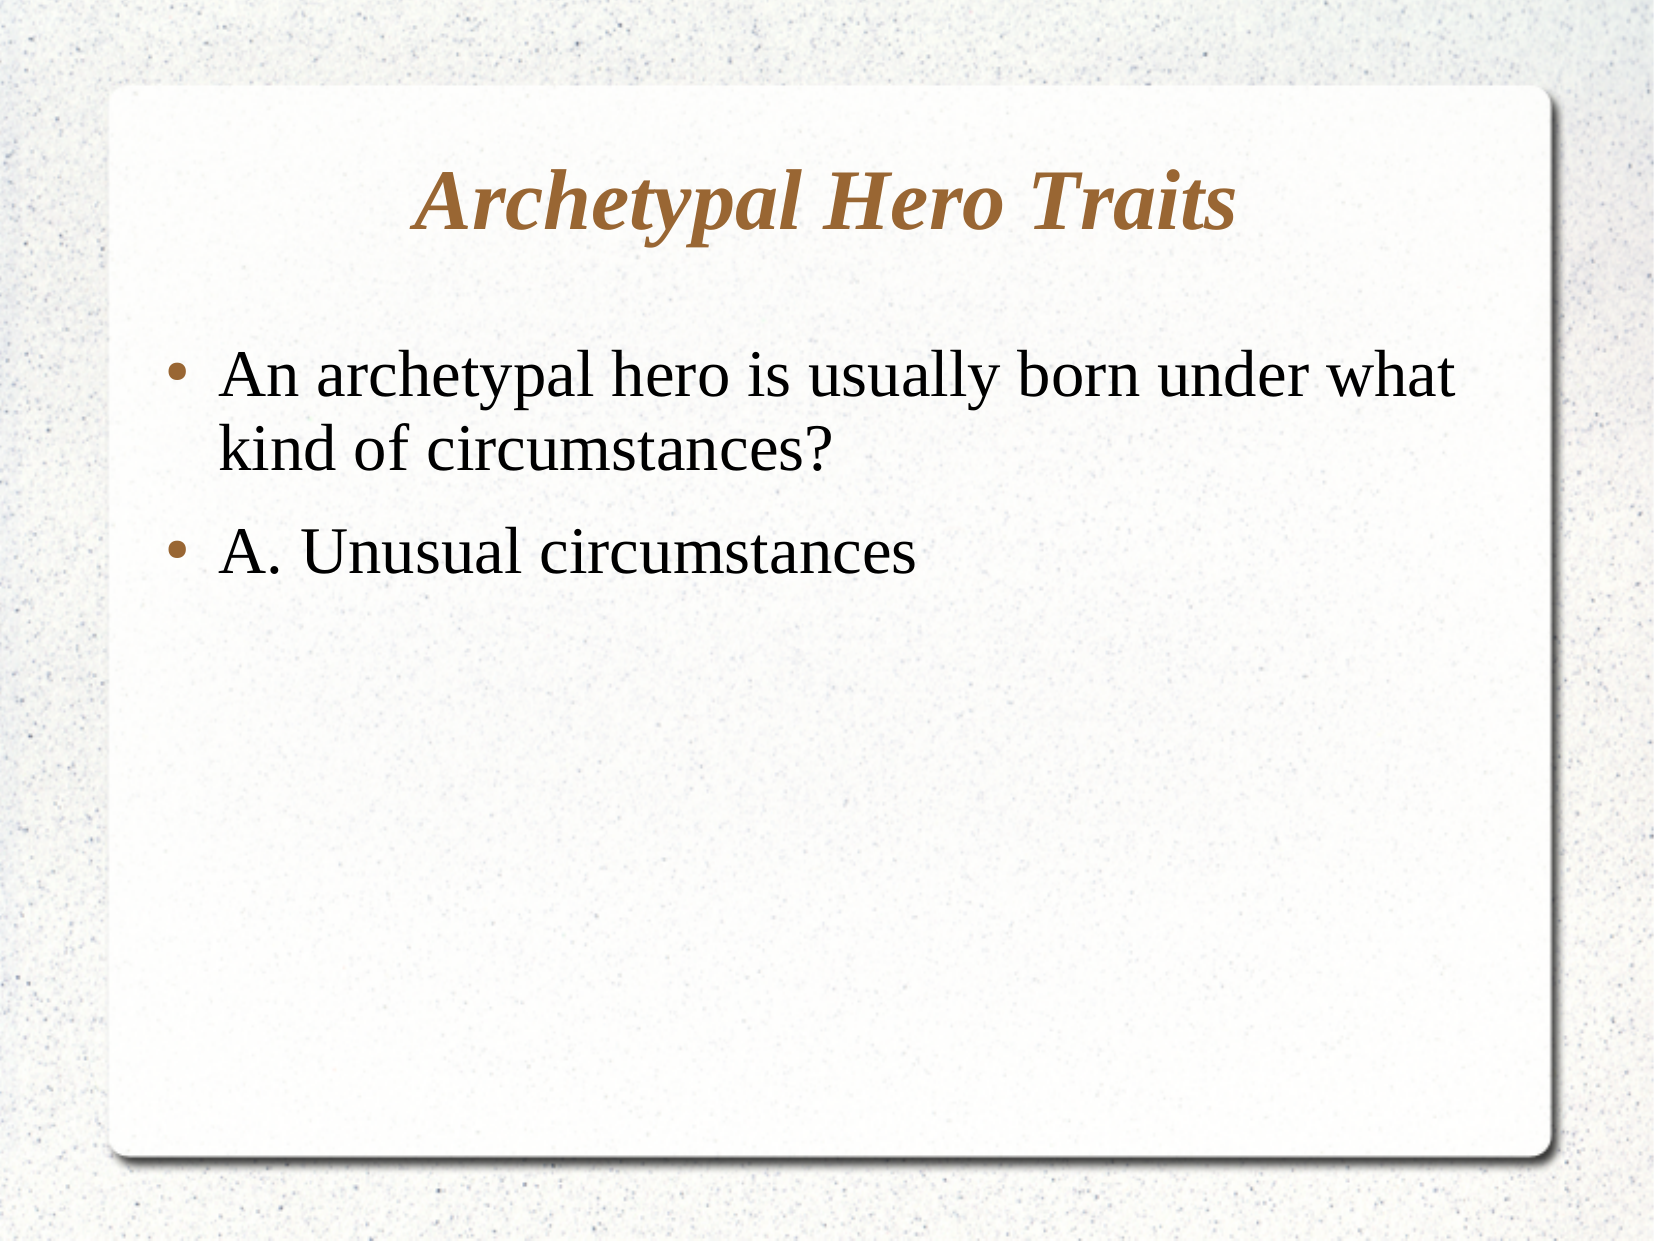

# Archetypal Hero Traits
An archetypal hero is usually born under what kind of circumstances?
A. Unusual circumstances